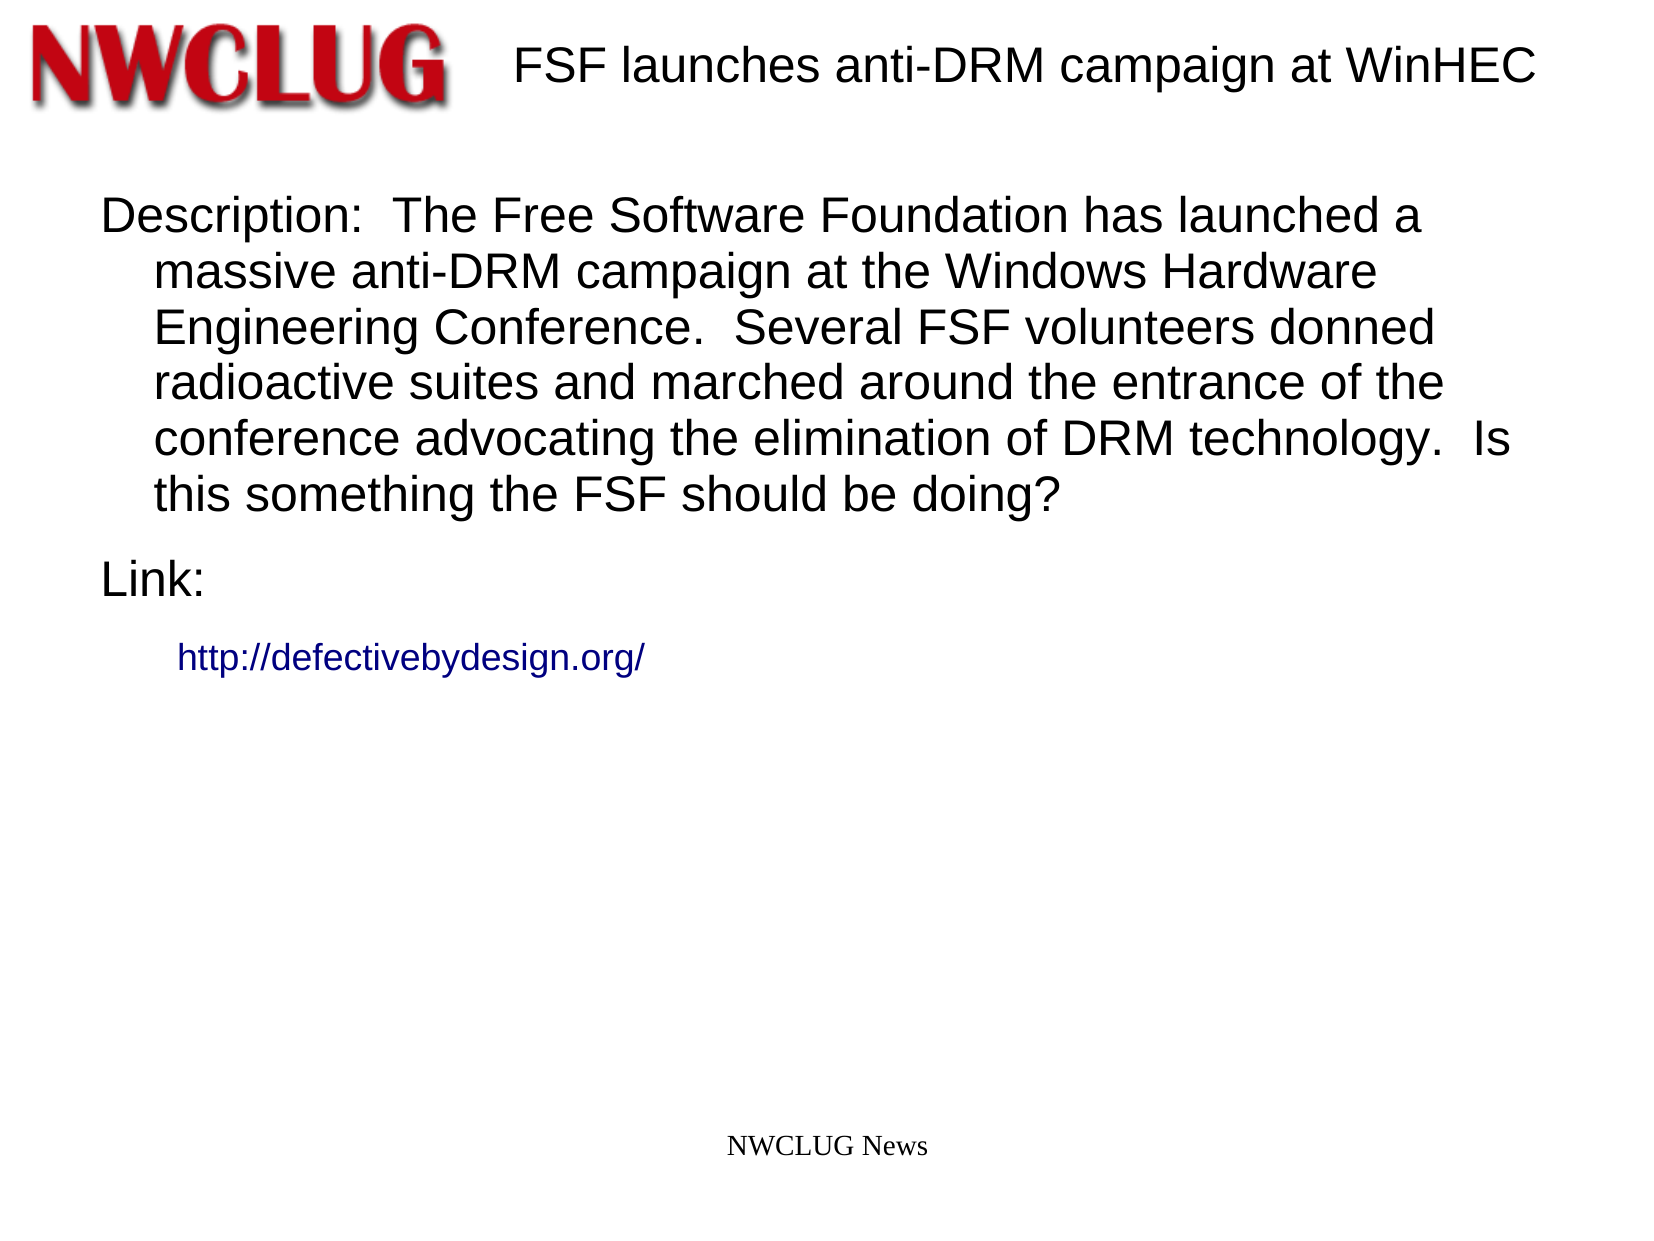

# FSF launches anti-DRM campaign at WinHEC
Description: The Free Software Foundation has launched a massive anti-DRM campaign at the Windows Hardware Engineering Conference. Several FSF volunteers donned radioactive suites and marched around the entrance of the conference advocating the elimination of DRM technology. Is this something the FSF should be doing?
Link:
http://defectivebydesign.org/